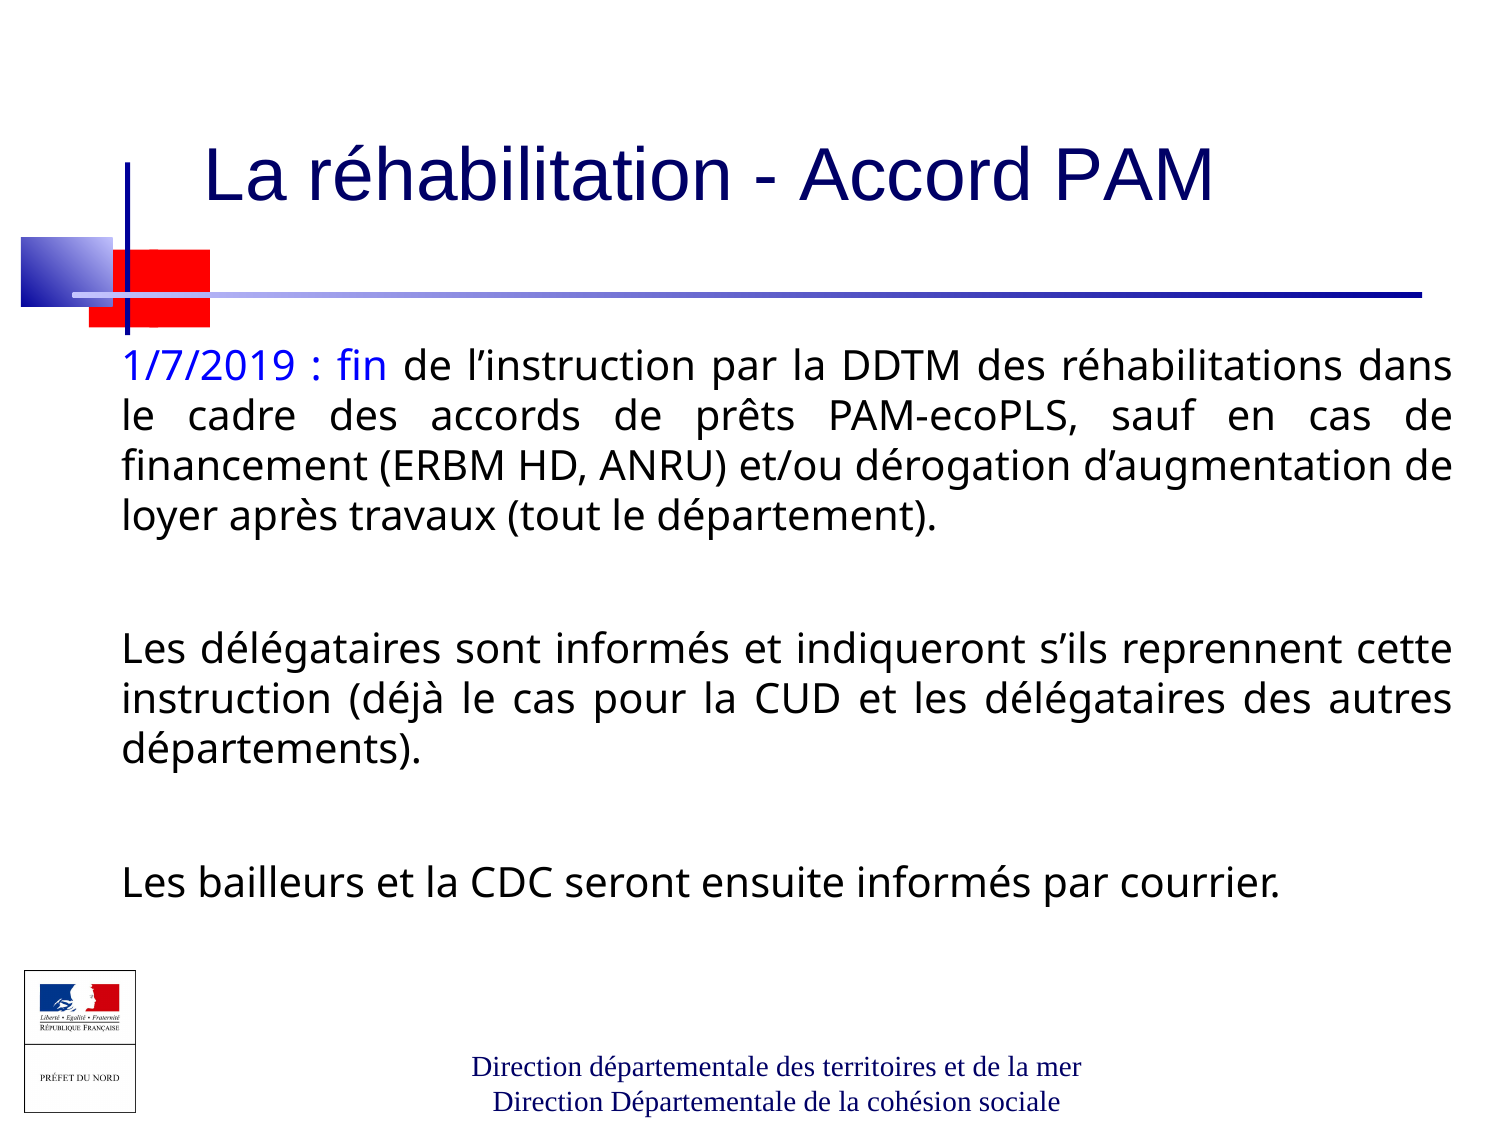

# La réhabilitation - Accord PAM
1/7/2019 : fin de l’instruction par la DDTM des réhabilitations dans le cadre des accords de prêts PAM-ecoPLS, sauf en cas de financement (ERBM HD, ANRU) et/ou dérogation d’augmentation de loyer après travaux (tout le département).
Les délégataires sont informés et indiqueront s’ils reprennent cette instruction (déjà le cas pour la CUD et les délégataires des autres départements).
Les bailleurs et la CDC seront ensuite informés par courrier.